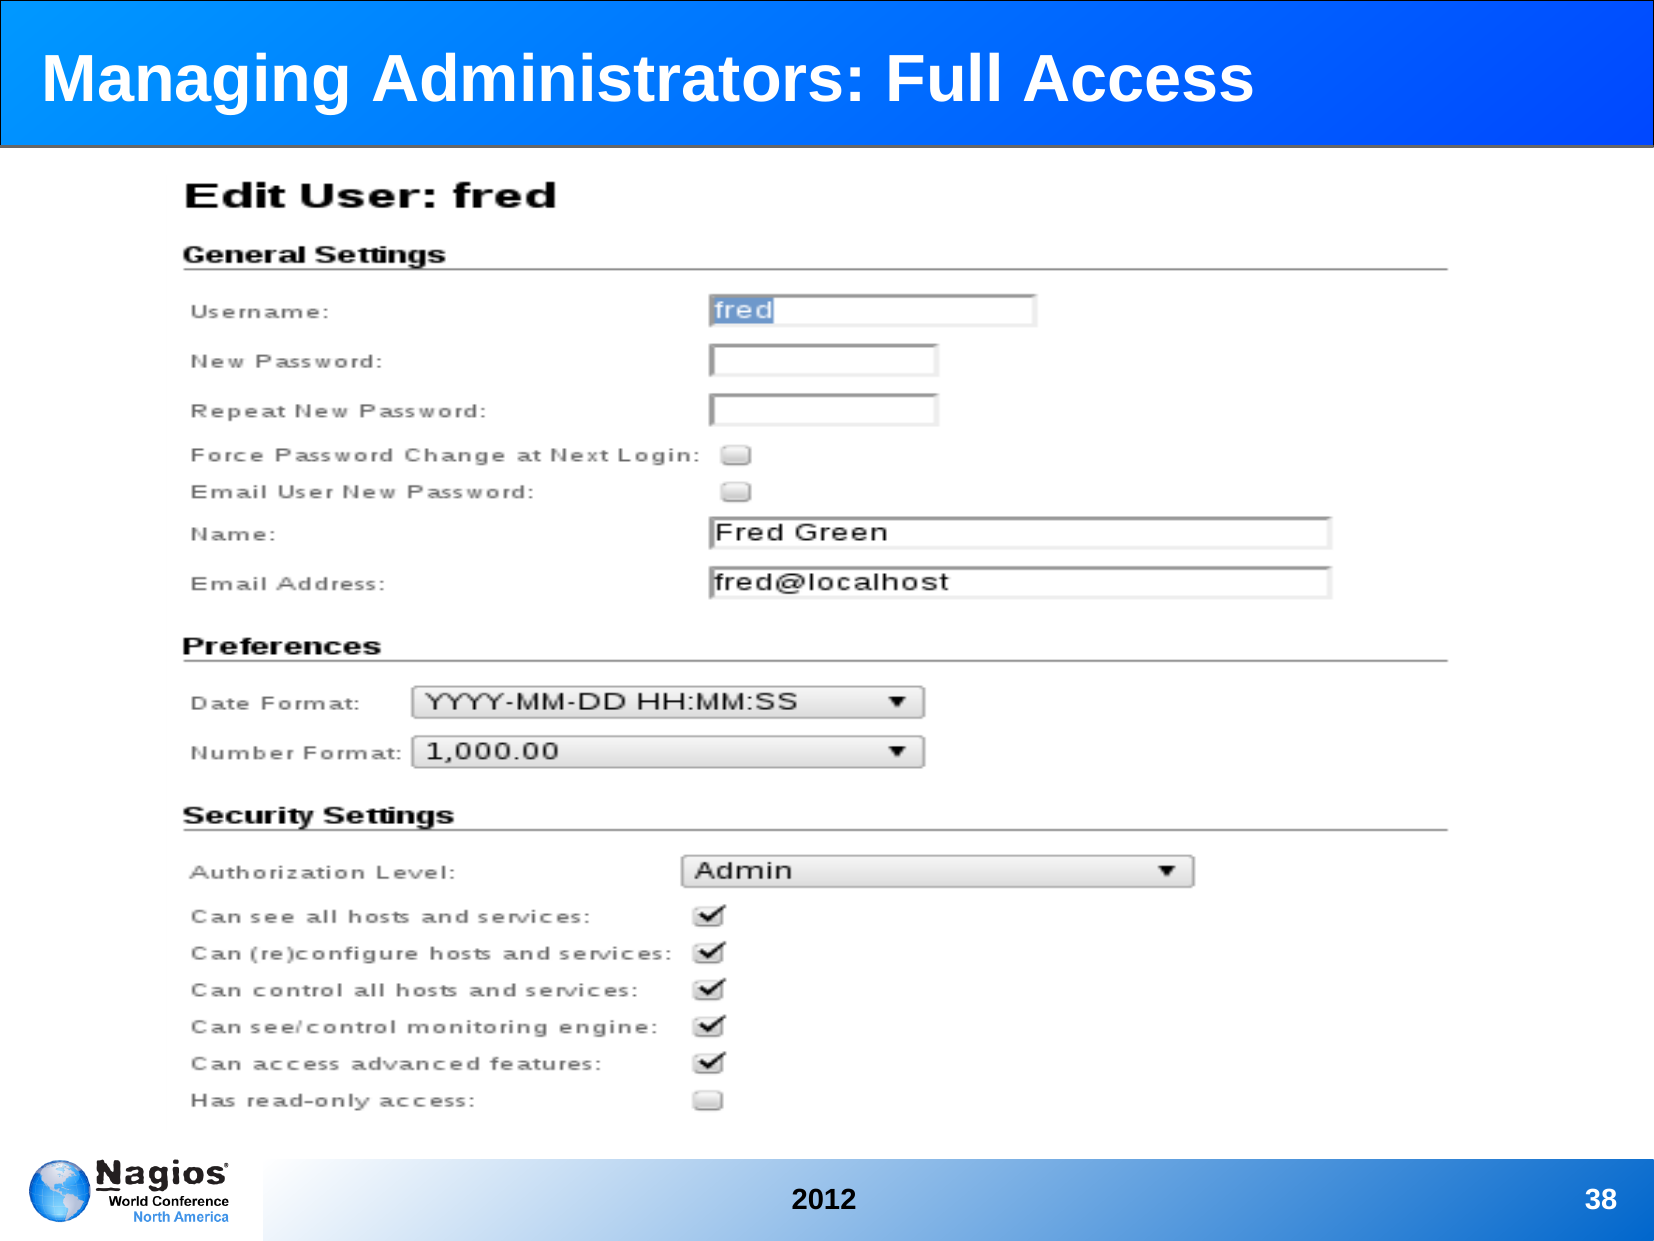

# Managing Administrators: Full Access
2011
38